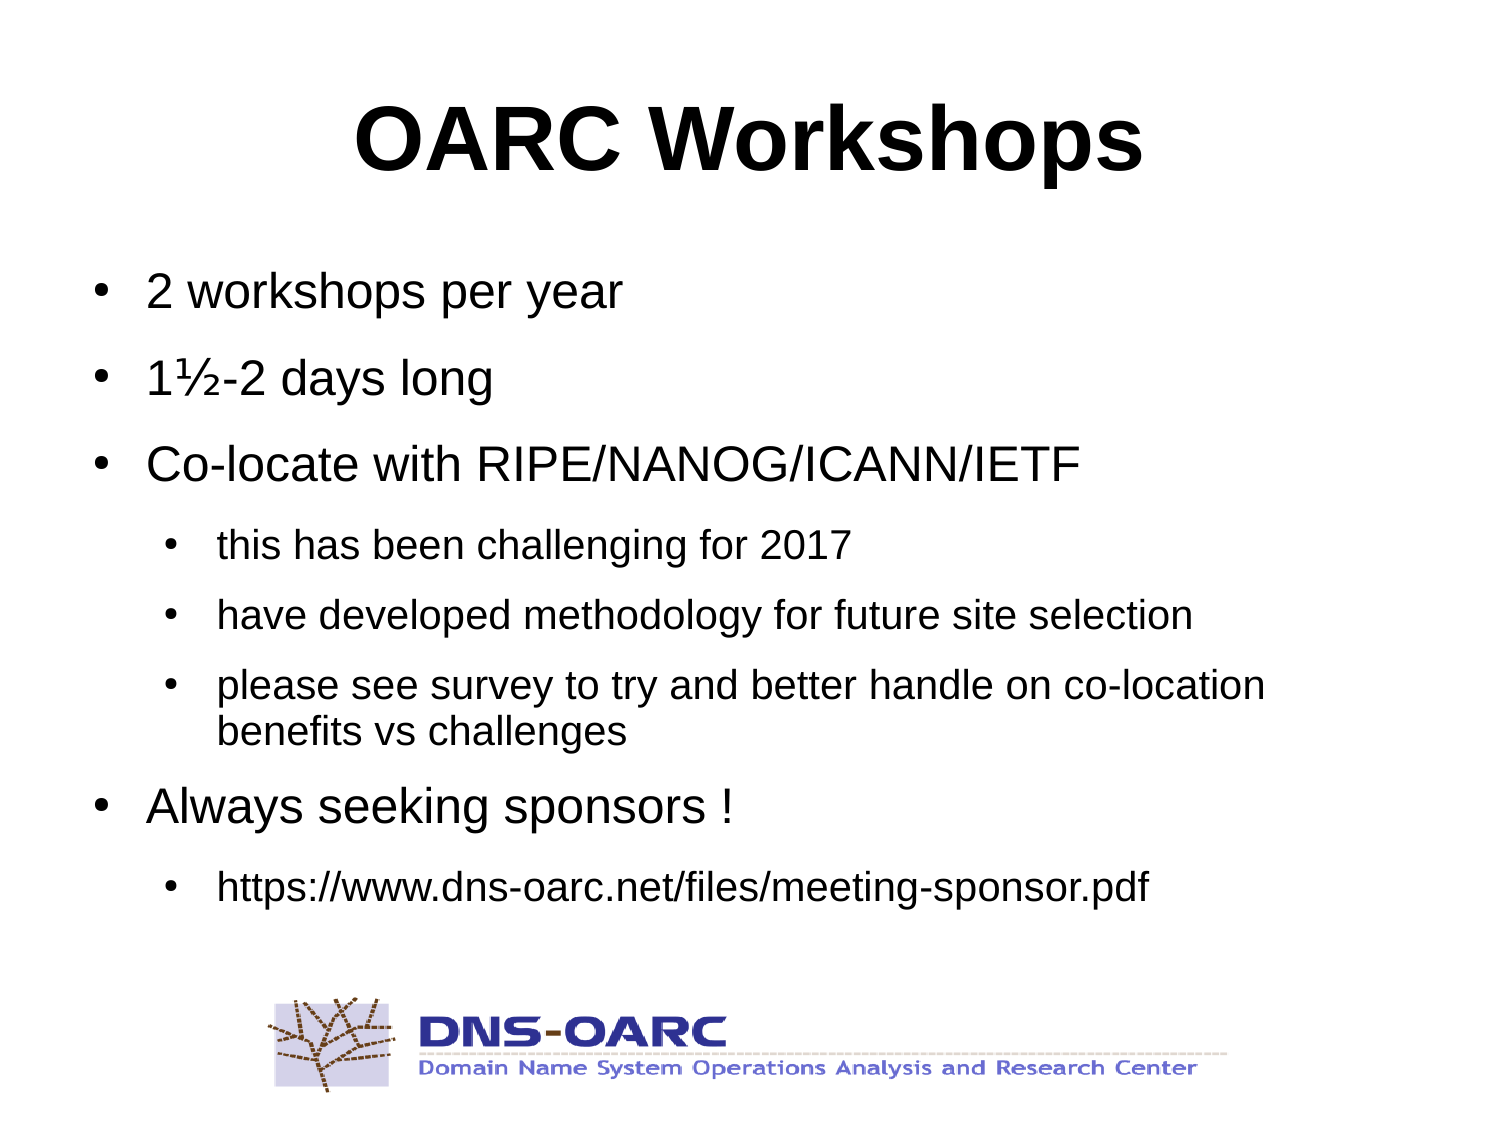

# OARC Workshops
2 workshops per year
1½-2 days long
Co-locate with RIPE/NANOG/ICANN/IETF
this has been challenging for 2017
have developed methodology for future site selection
please see survey to try and better handle on co-location
benefits vs challenges
Always seeking sponsors !
https://www.dns-oarc.net/files/meeting-sponsor.pdf